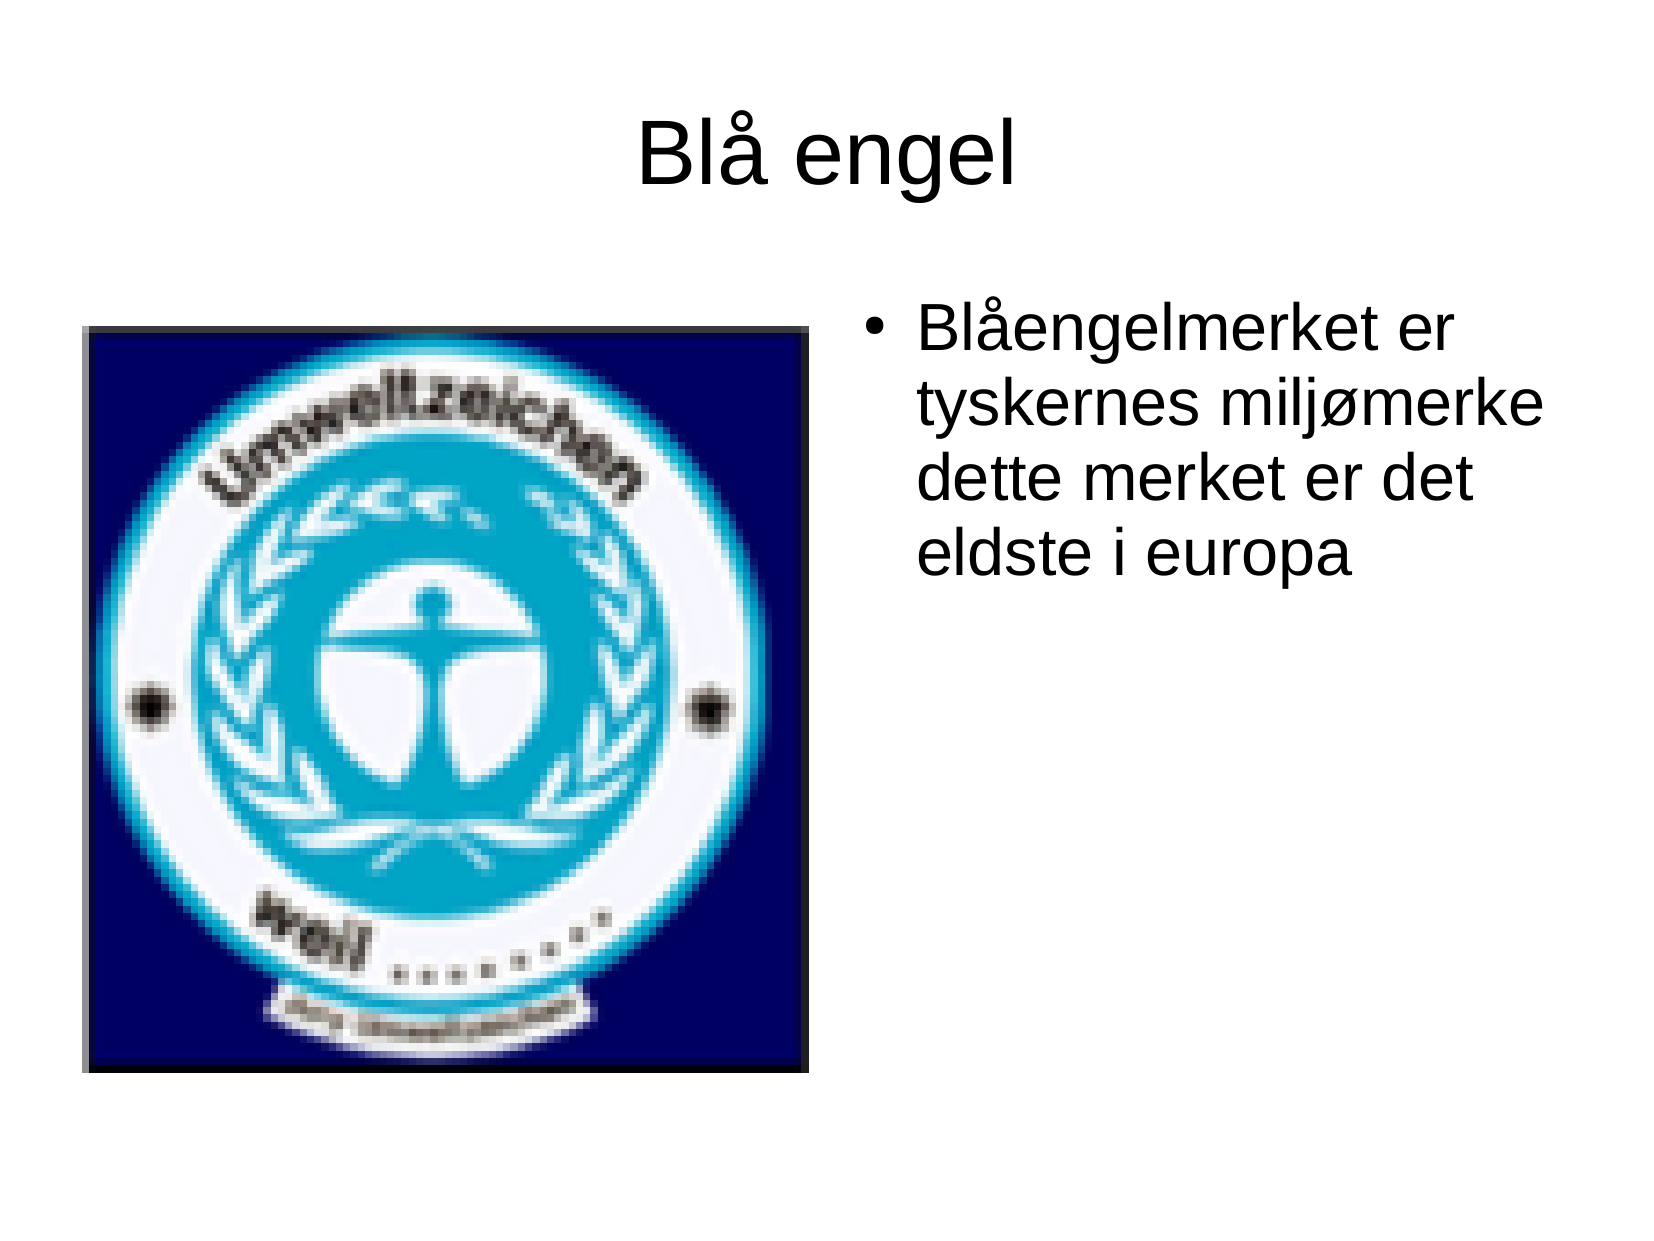

# Blå engel
Blåengelmerket er tyskernes miljømerke dette merket er det eldste i europa